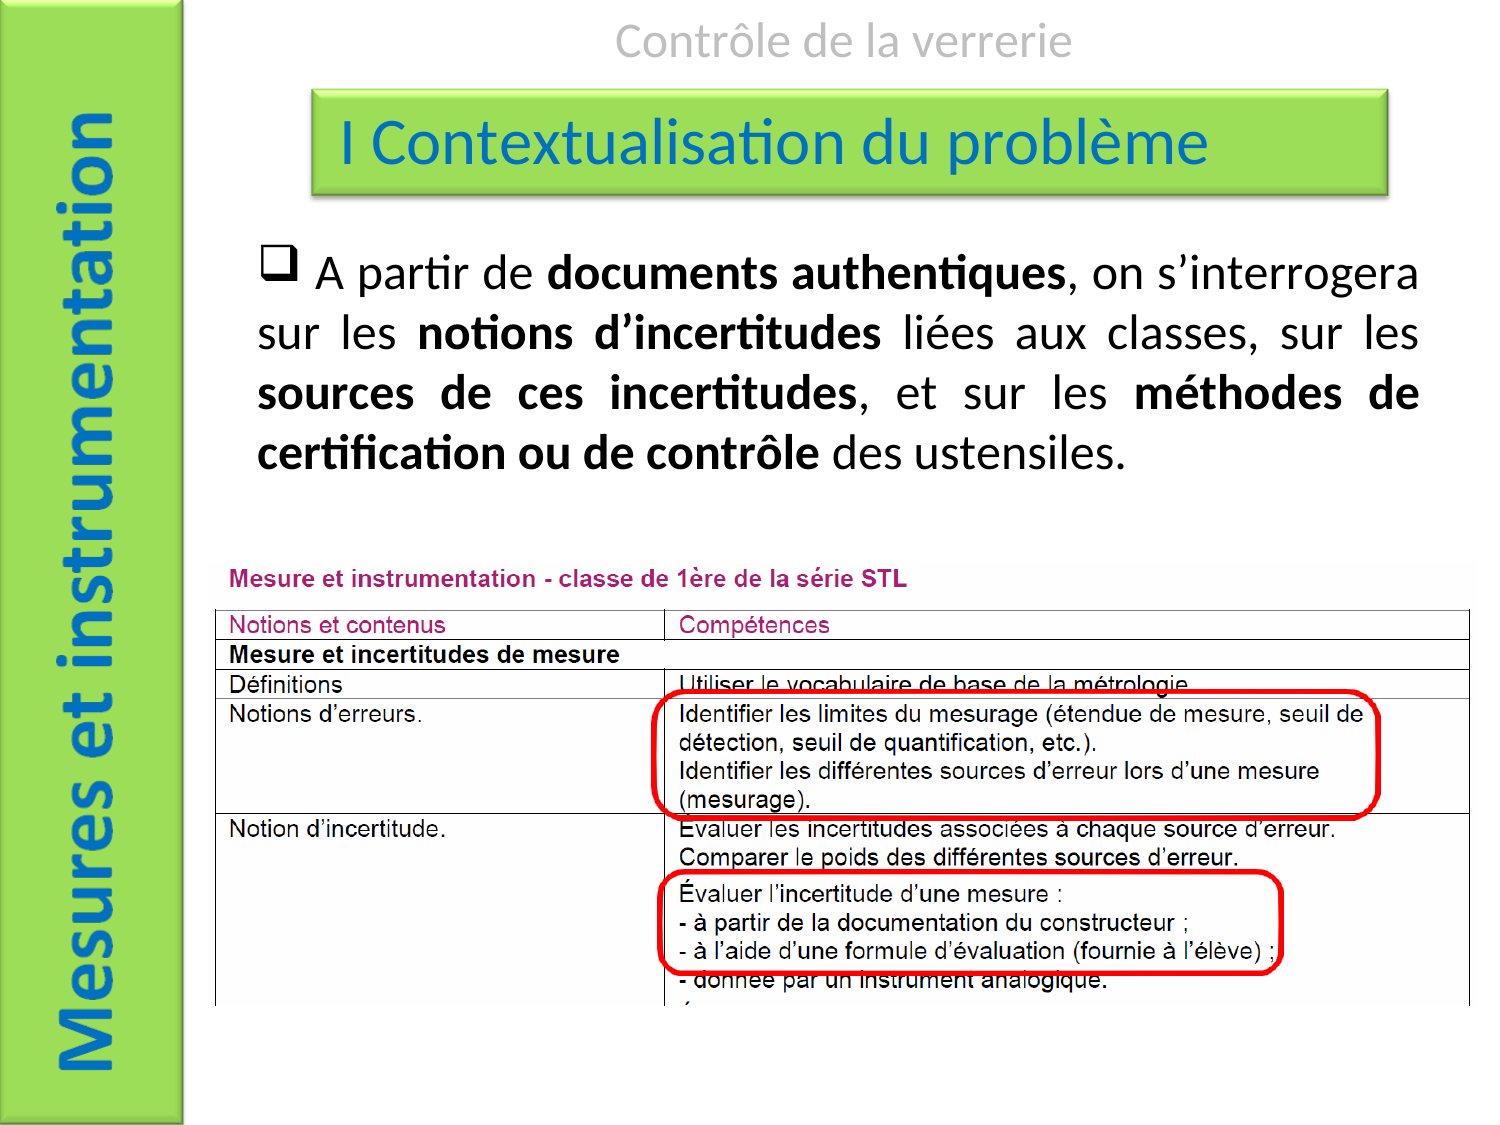

Contrôle de la verrerie
I Contextualisation du problème
 A partir de documents authentiques, on s’interrogera sur les notions d’incertitudes liées aux classes, sur les sources de ces incertitudes, et sur les méthodes de certification ou de contrôle des ustensiles.